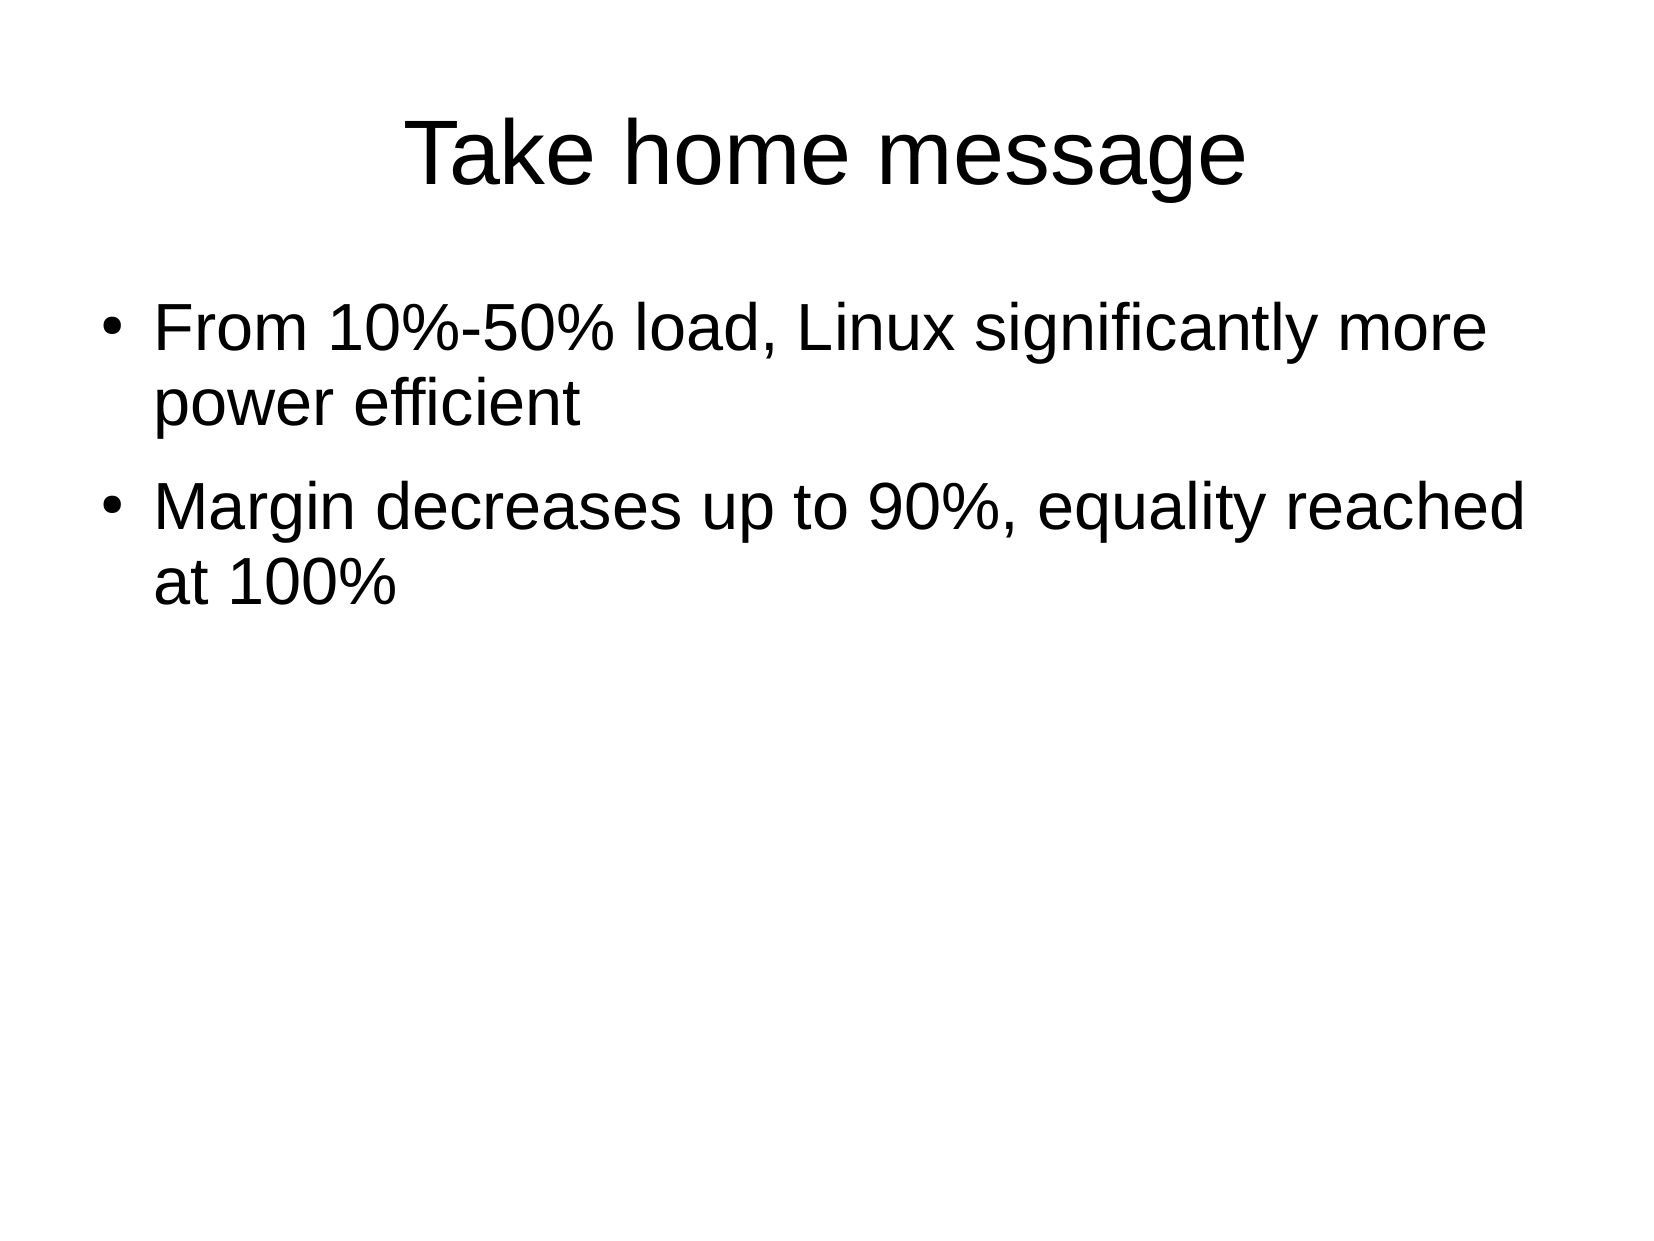

# Take home message
From 10%-50% load, Linux significantly more power efficient
Margin decreases up to 90%, equality reached at 100%